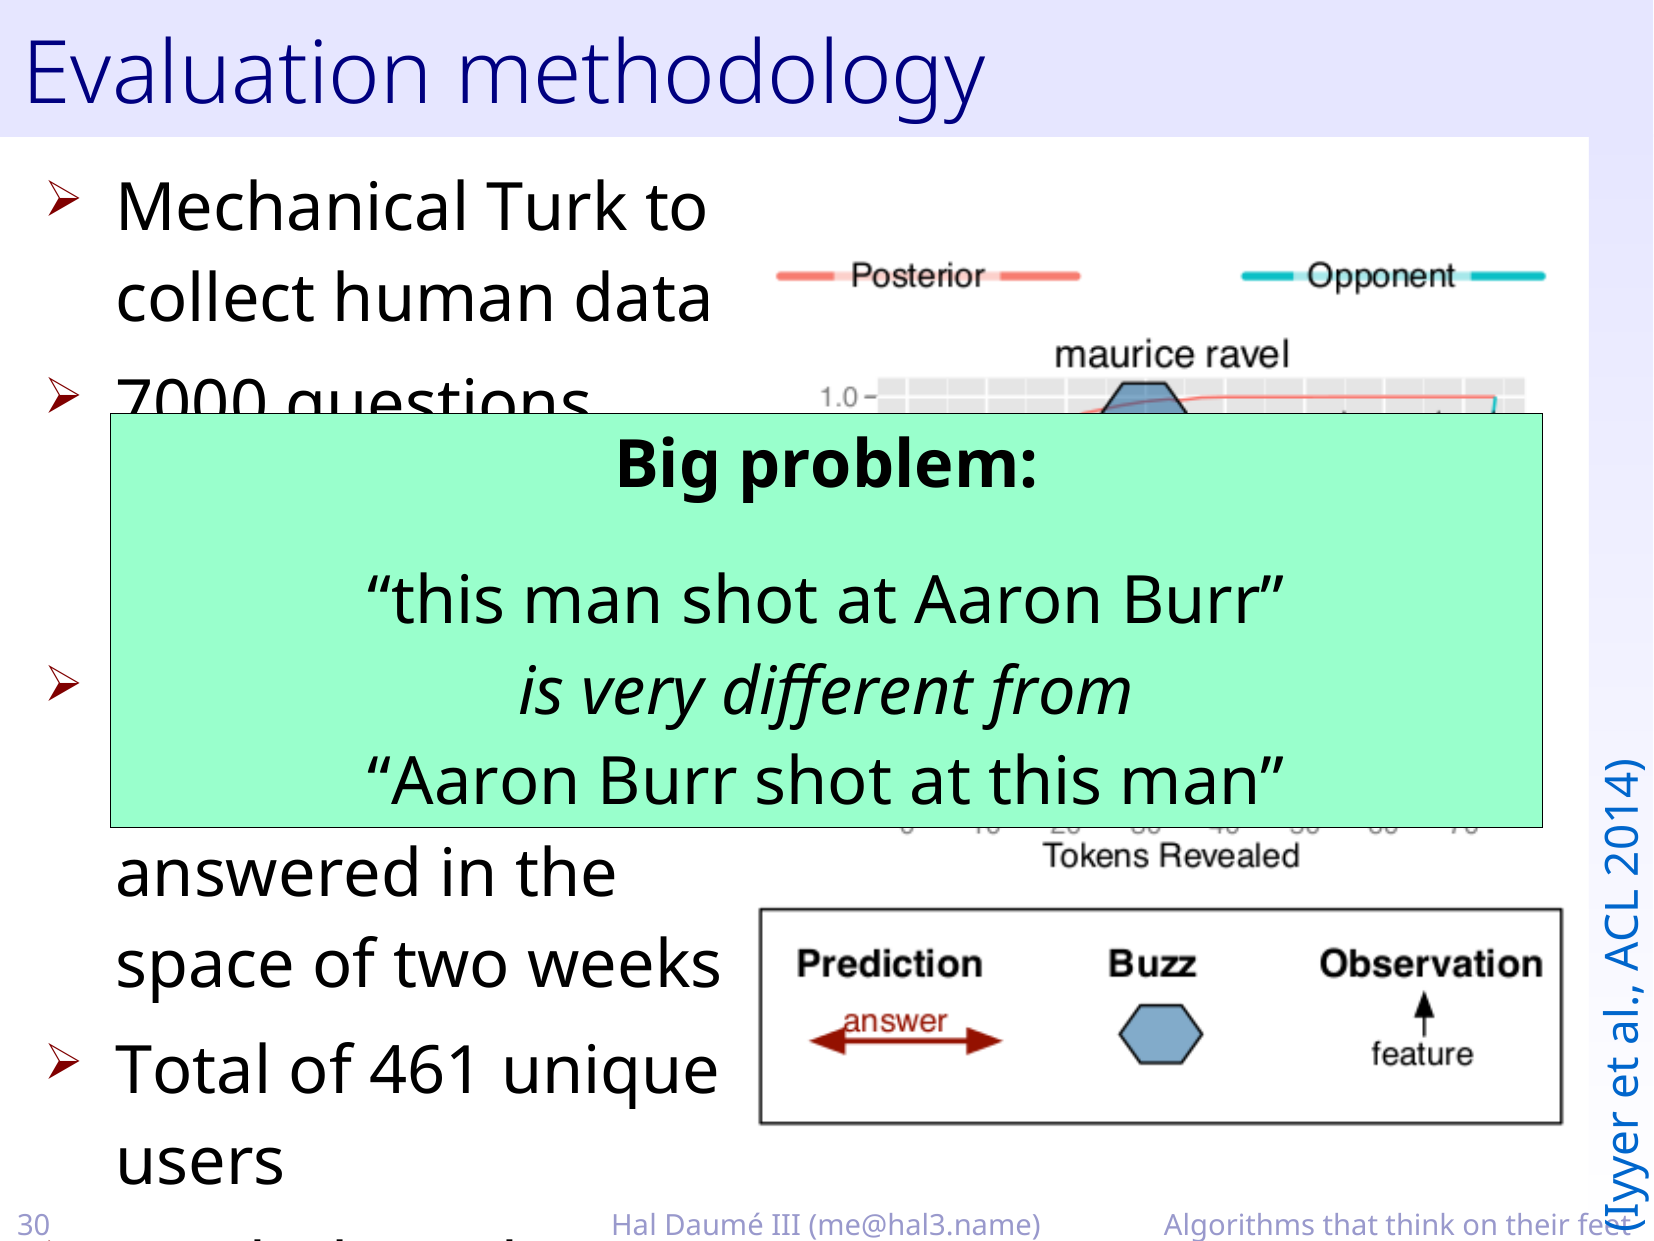

# Evaluation methodology
Mechanical Turk to collect human data
7000 questions were answered in the first day
Over 43000 questions were answered in the space of two weeks
Total of 461 unique users
Leaderboard to encourage users
Big problem:
“this man shot at Aaron Burr”
is very different from
“Aaron Burr shot at this man”
(Iyyer et al., ACL 2014)